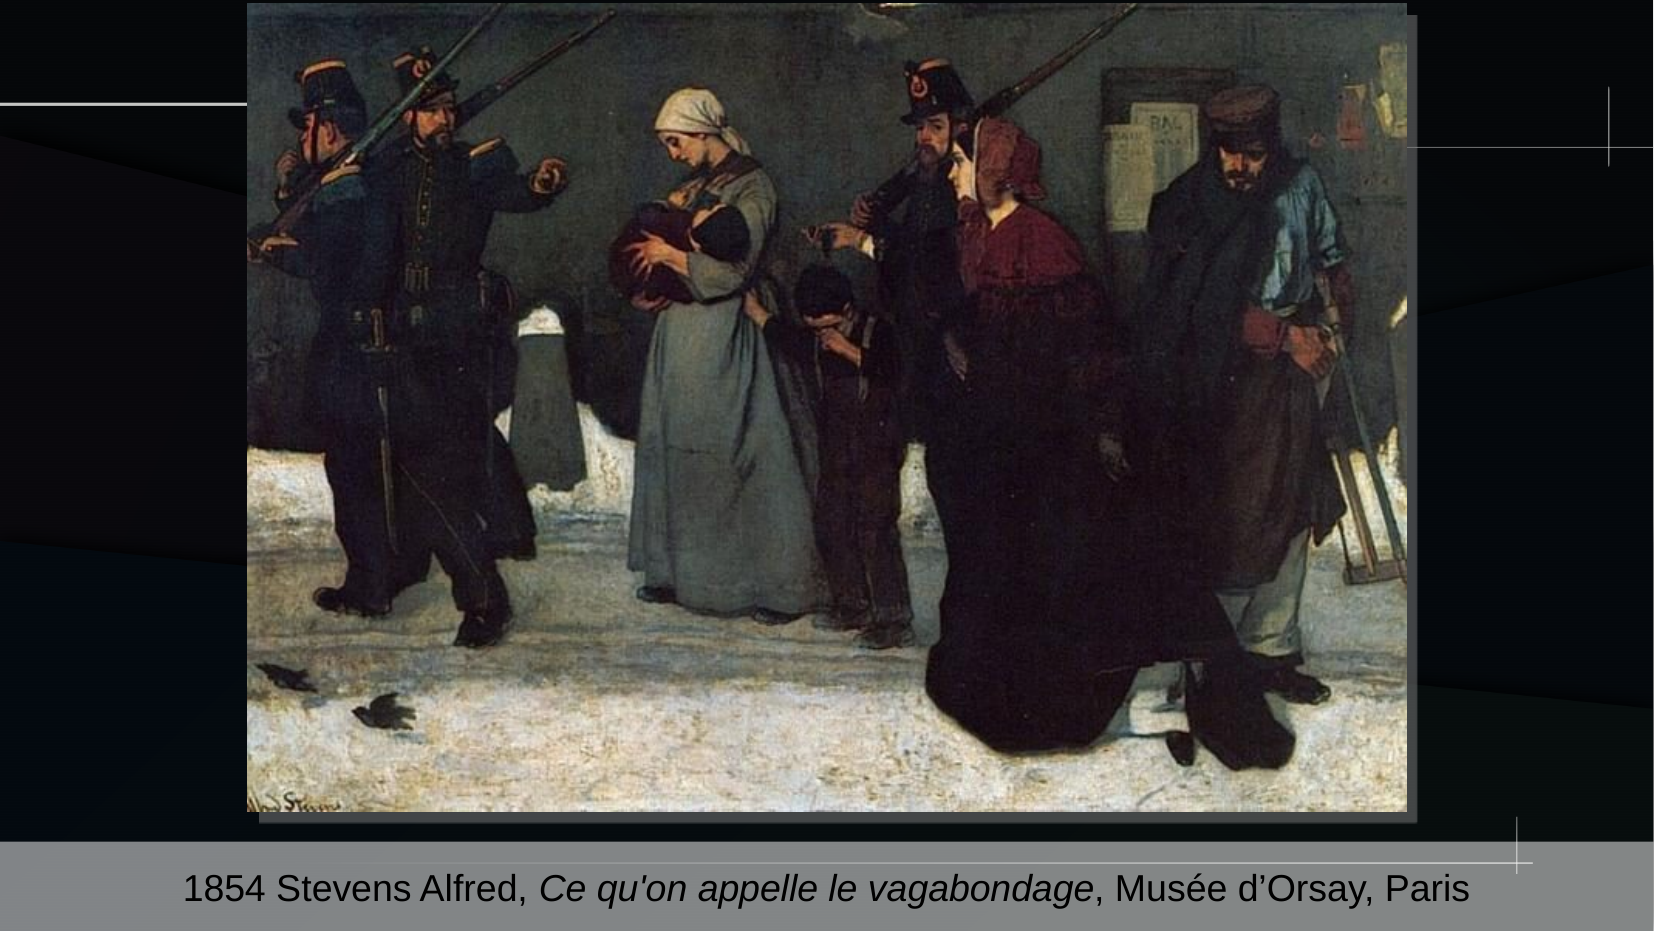

1854 Stevens Alfred, Ce qu'on appelle le vagabondage, Musée d’Orsay, Paris